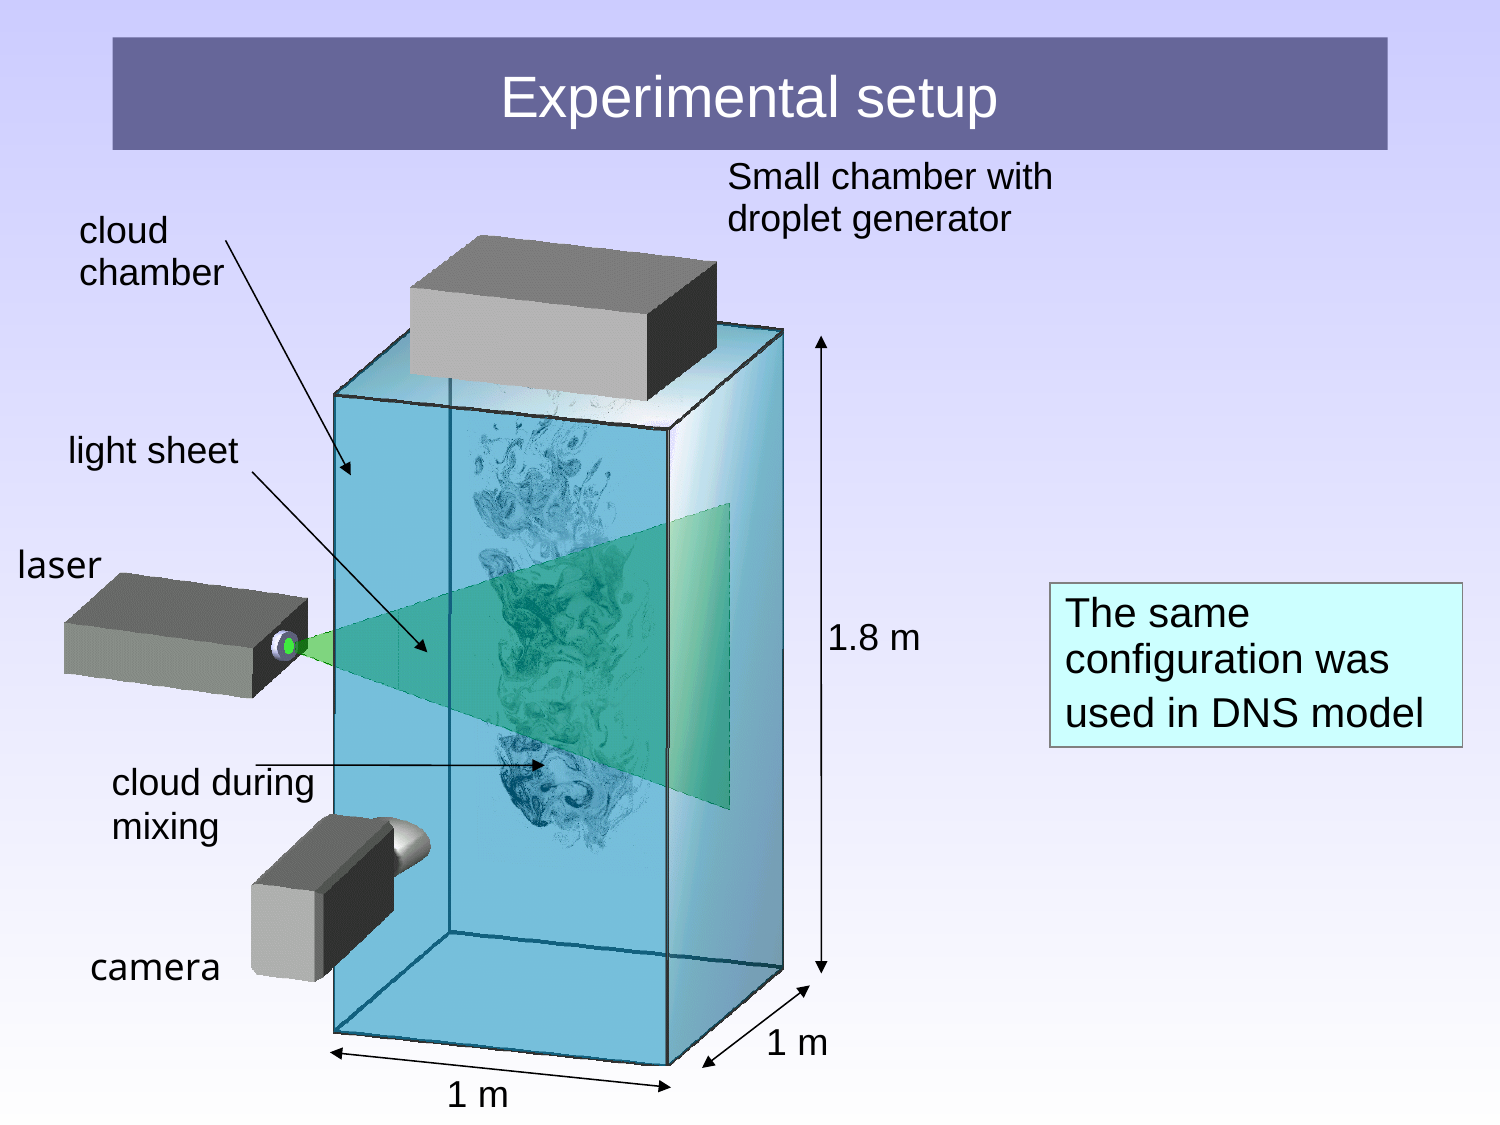

Experimental setup
Small chamber with droplet generator
cloud chamber
light sheet
laser
1.8 m
cloud during mixing
camera
1 m
1 m
The same configuration was used in DNS model